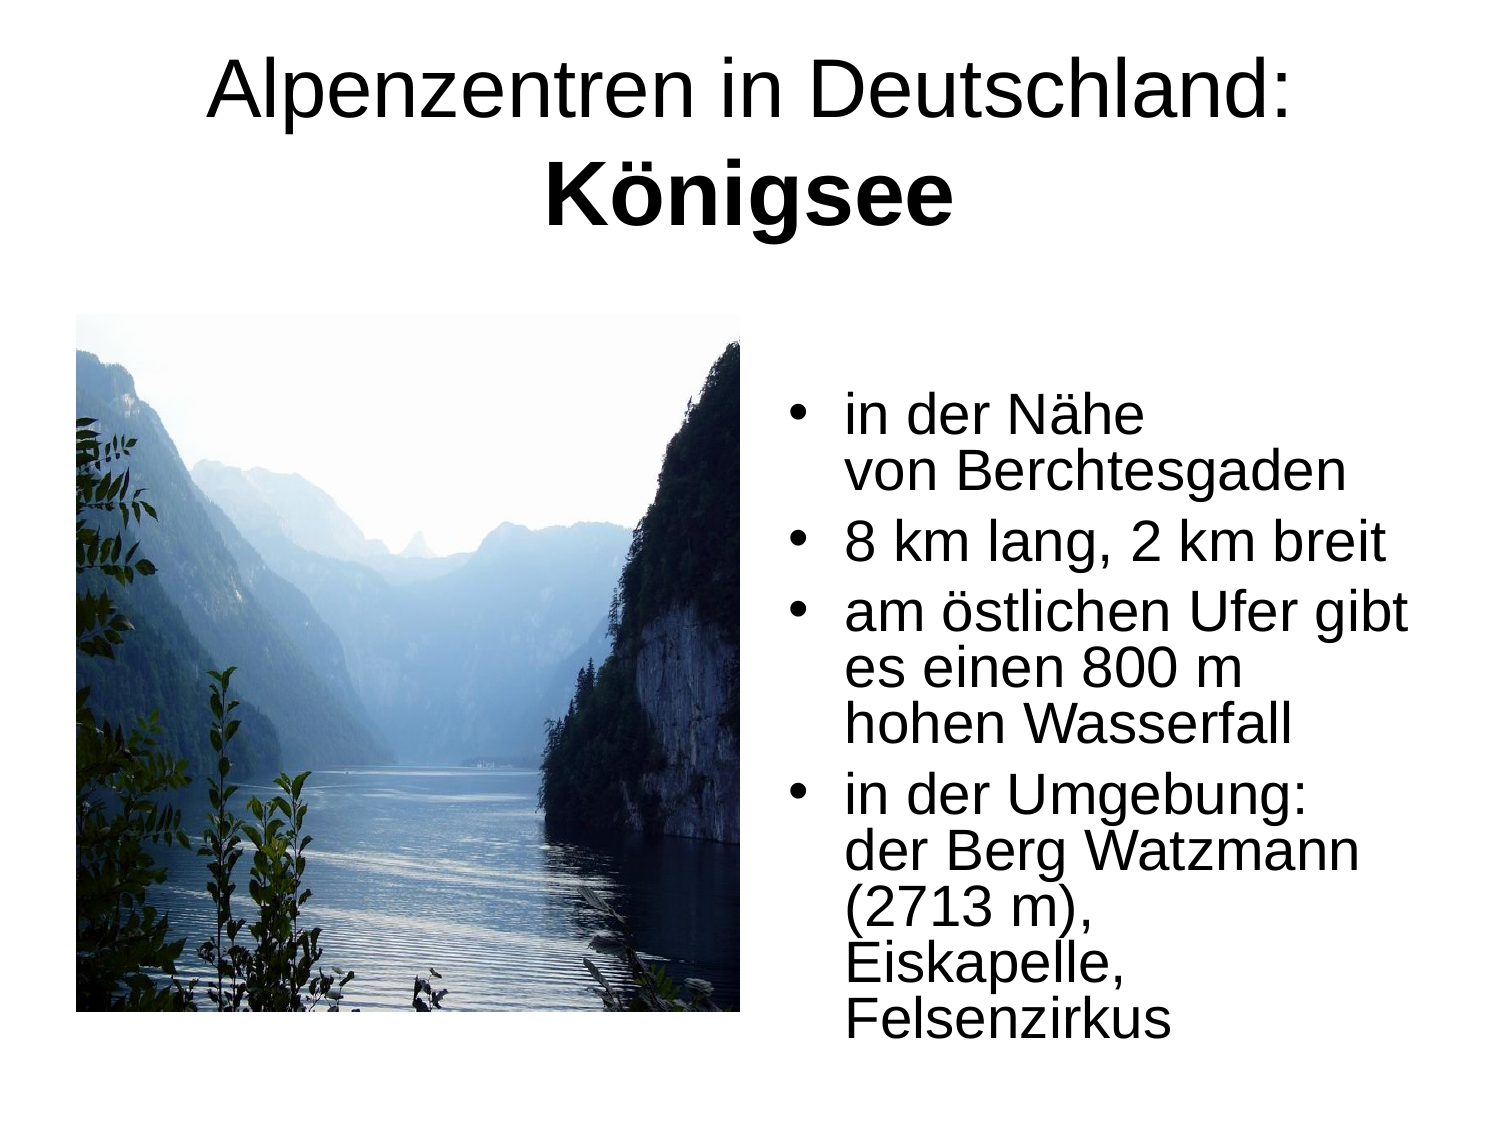

# Alpenzentren in Deutschland: Königsee
in der Nähe
von Berchtesgaden
8 km lang, 2 km breit
am östlichen Ufer gibt es einen 800 m hohen Wasserfall
in der Umgebung:
der Berg Watzmann (2713 m),
Eiskapelle, Felsenzirkus